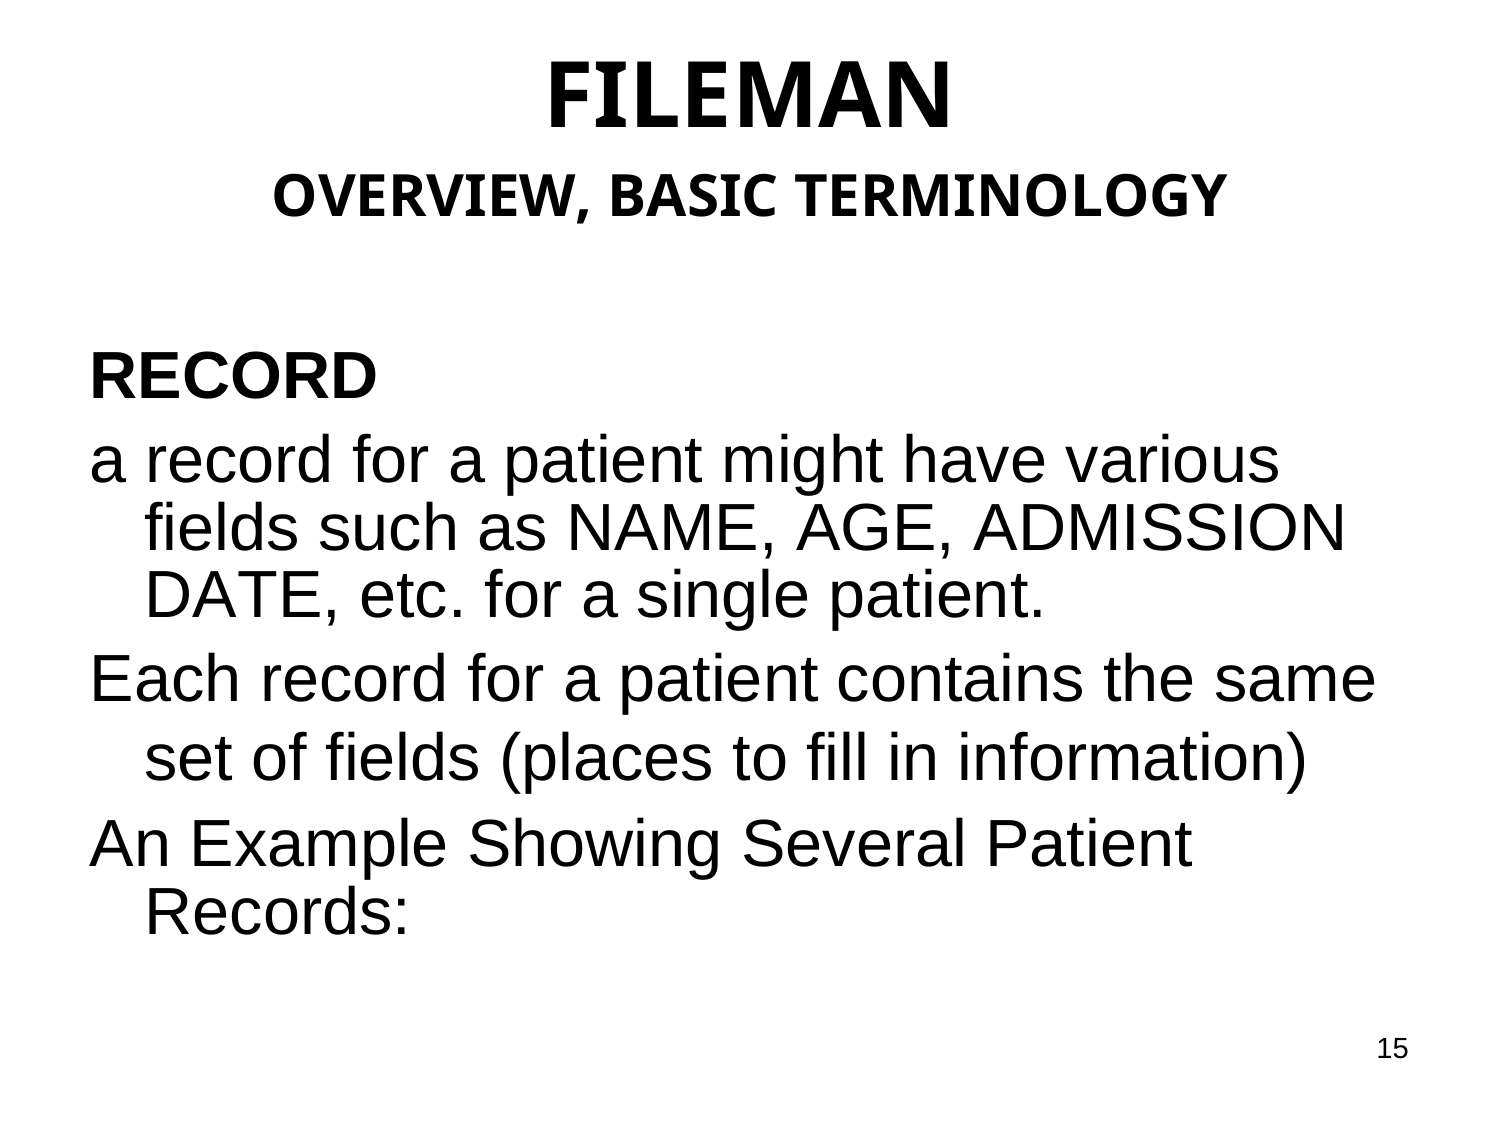

# FILEMAN OVERVIEW, BASIC TERMINOLOGY
RECORD
a record for a patient might have various fields such as NAME, AGE, ADMISSION DATE, etc. for a single patient.
Each record for a patient contains the same set of fields (places to fill in information)‏
An Example Showing Several Patient Records:
15